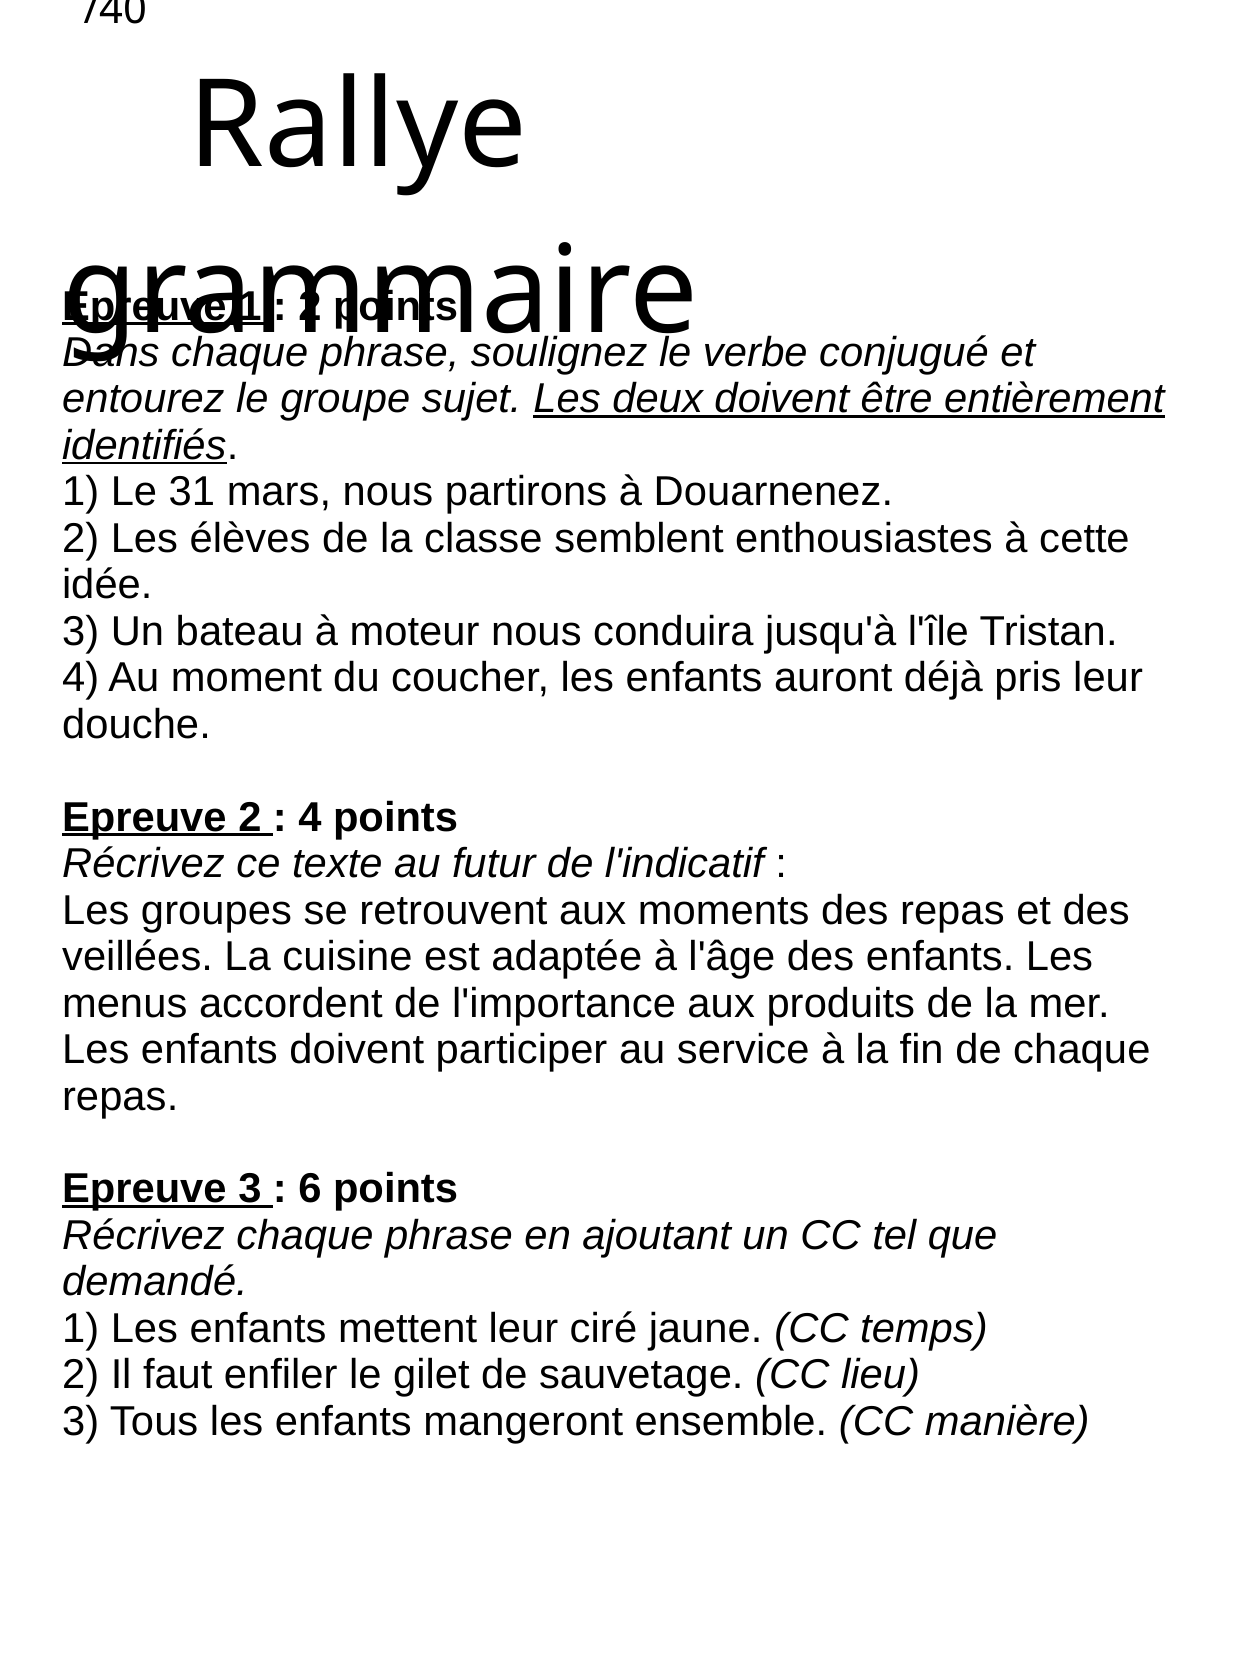

# Prénoms :					 points : /40 Rallye grammaire
Epreuve 1 : 2 points
Dans chaque phrase, soulignez le verbe conjugué et entourez le groupe sujet. Les deux doivent être entièrement identifiés.
1) Le 31 mars, nous partirons à Douarnenez.
2) Les élèves de la classe semblent enthousiastes à cette idée.
3) Un bateau à moteur nous conduira jusqu'à l'île Tristan.
4) Au moment du coucher, les enfants auront déjà pris leur douche.
Epreuve 2 : 4 points
Récrivez ce texte au futur de l'indicatif :
Les groupes se retrouvent aux moments des repas et des veillées. La cuisine est adaptée à l'âge des enfants. Les menus accordent de l'importance aux produits de la mer. Les enfants doivent participer au service à la fin de chaque repas.
Epreuve 3 : 6 points
Récrivez chaque phrase en ajoutant un CC tel que demandé.
1) Les enfants mettent leur ciré jaune. (CC temps)
2) Il faut enfiler le gilet de sauvetage. (CC lieu)
3) Tous les enfants mangeront ensemble. (CC manière)